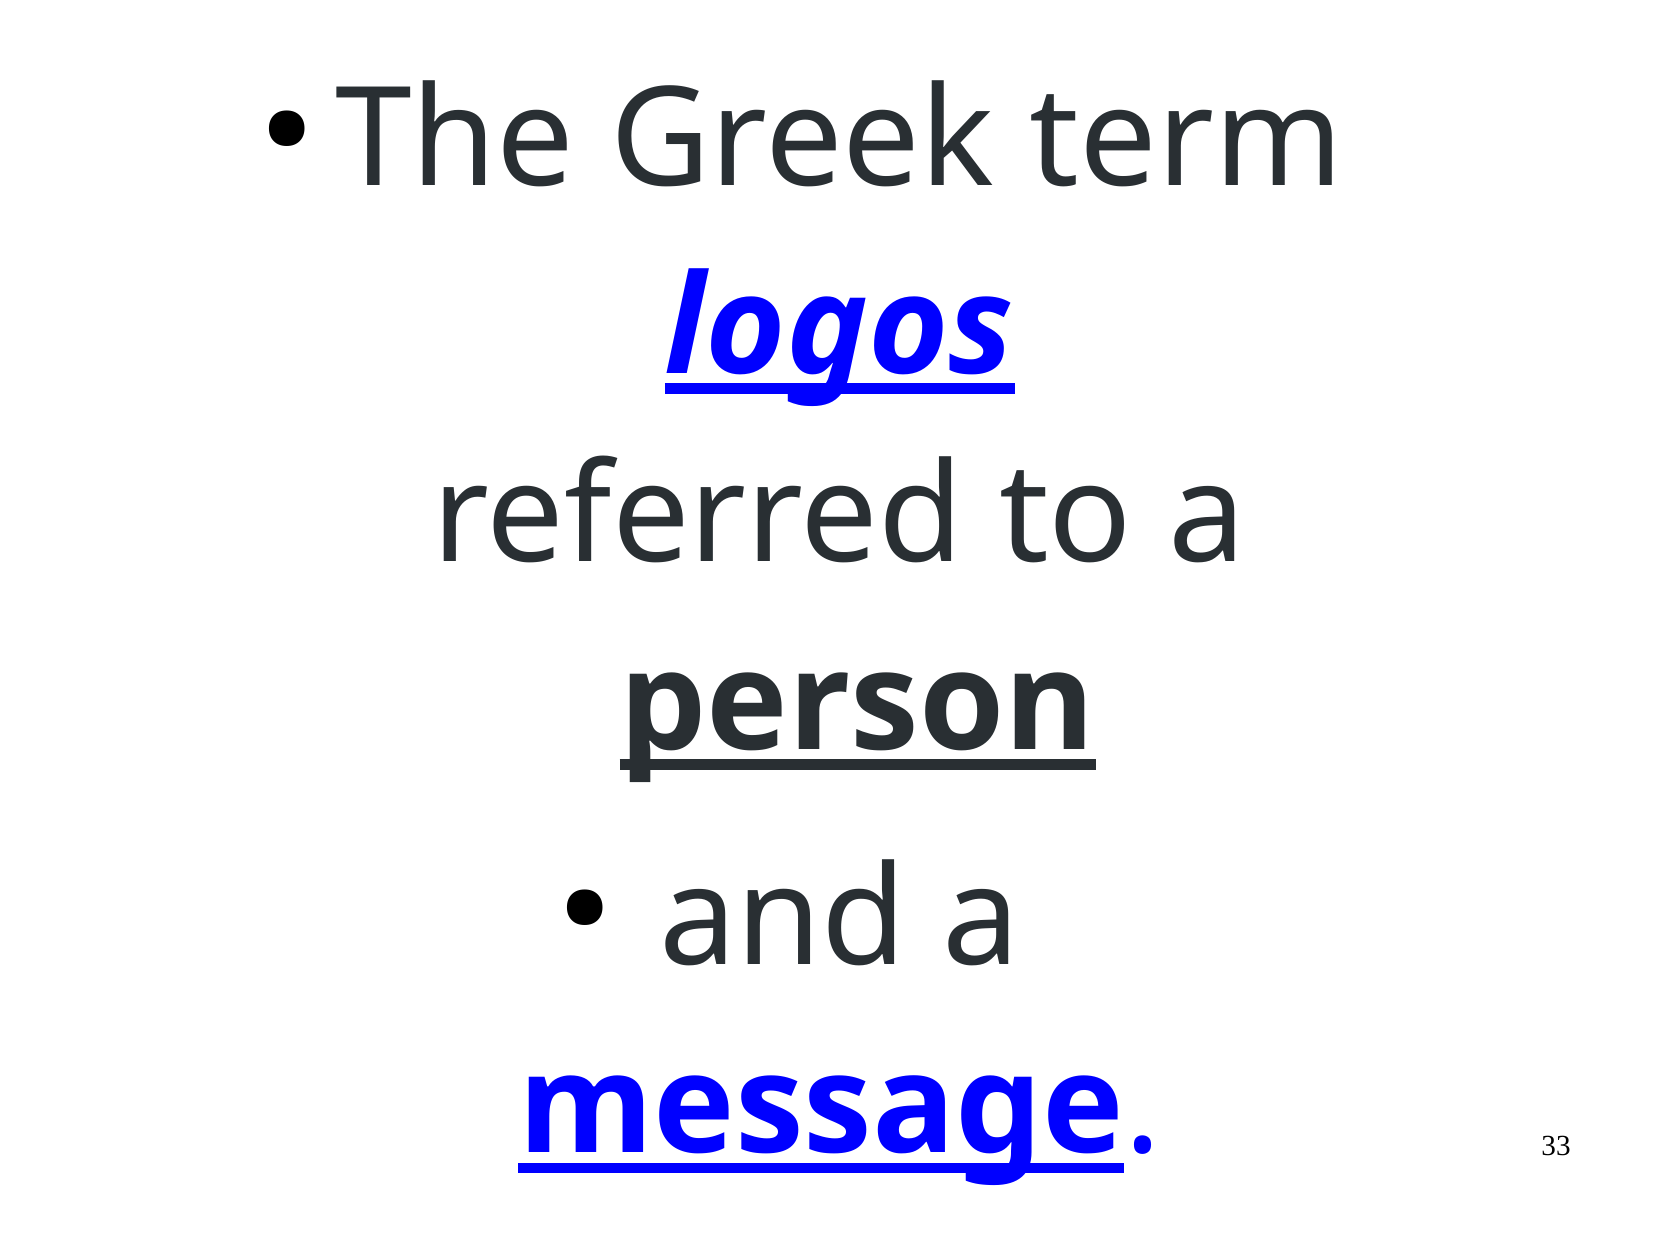

# The Greek term logos referred to a person
and a
message.
33